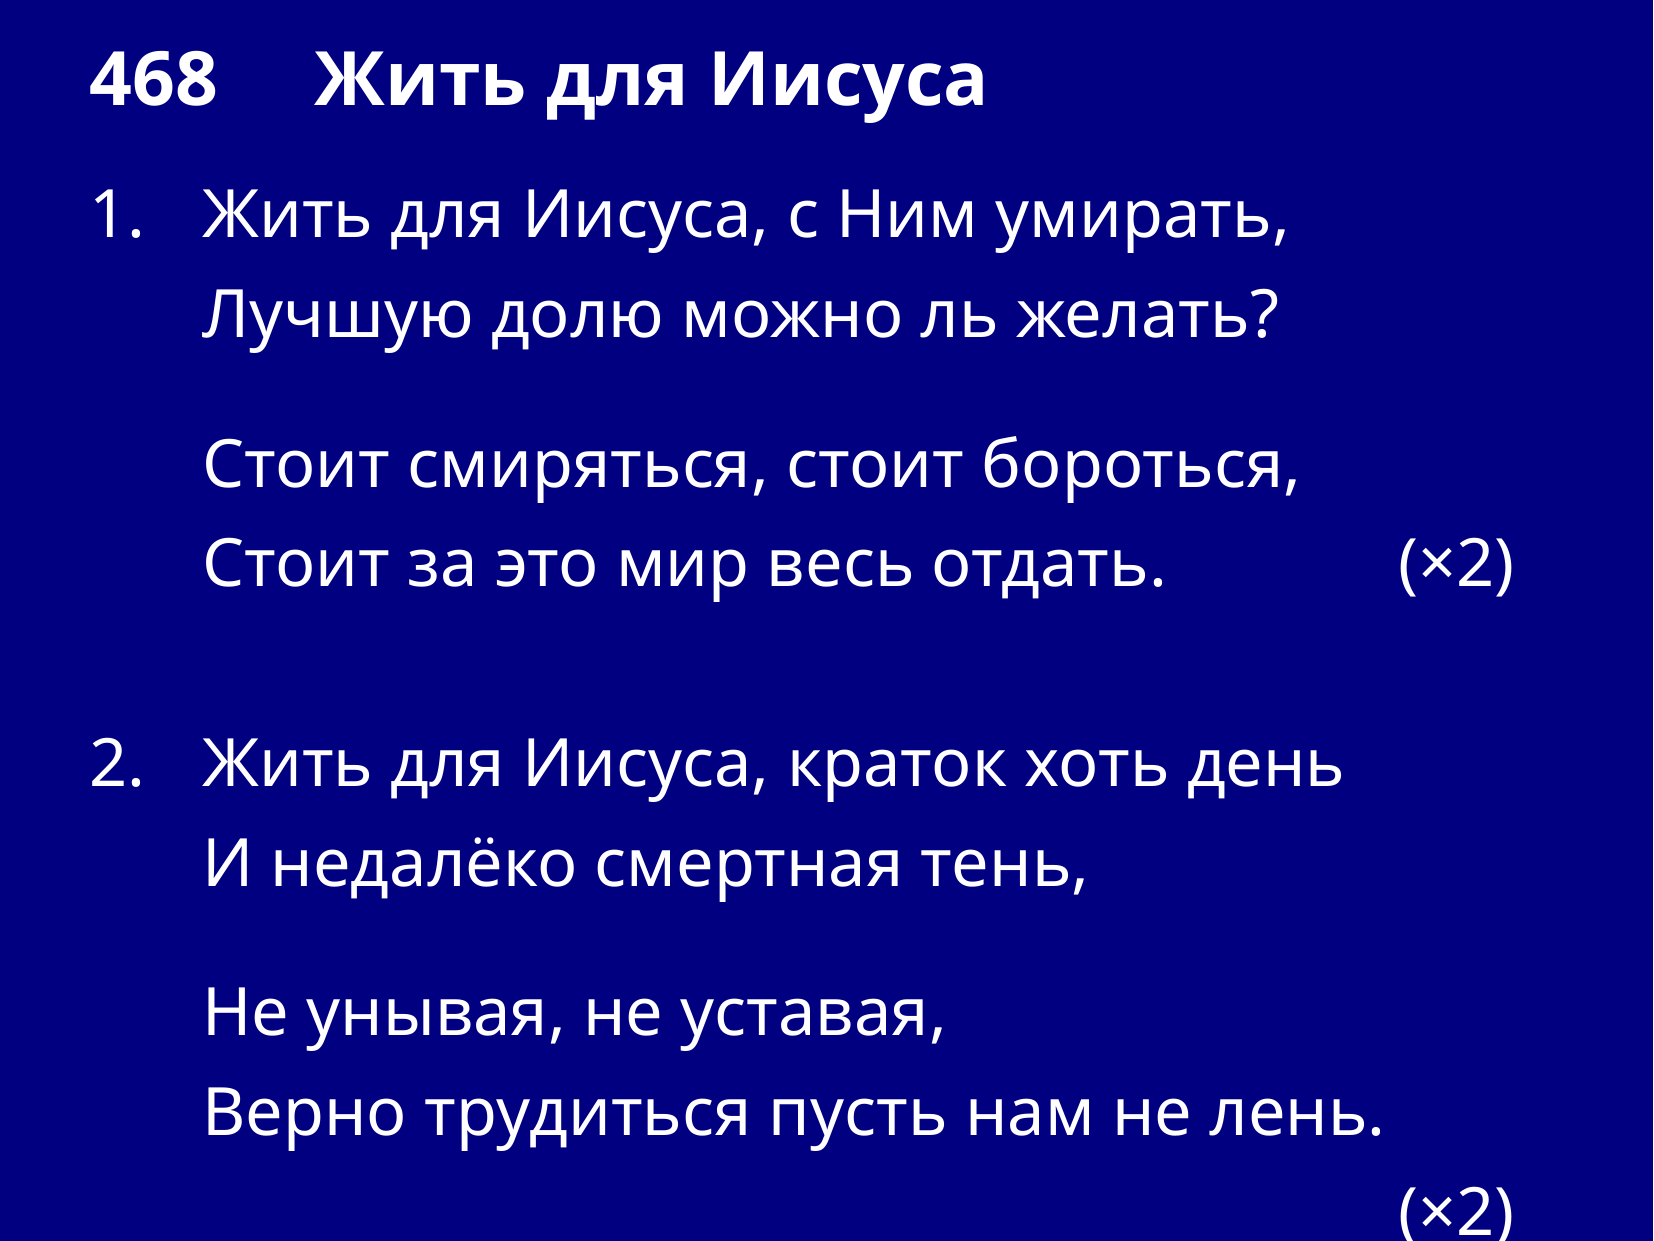

468	Жить для Иисуса
1.	Жить для Иисуса, с Ним умирать,
	Лучшую долю можно ль желать?
	Стоит смиряться, стоит бороться,
	Стоит за это мир весь отдать.	(×2)
2.	Жить для Иисуса, краток хоть день
	И недалёко смертная тень,
	Не унывая, не уставая,
	Верно трудиться пусть нам не лень.
			(×2)